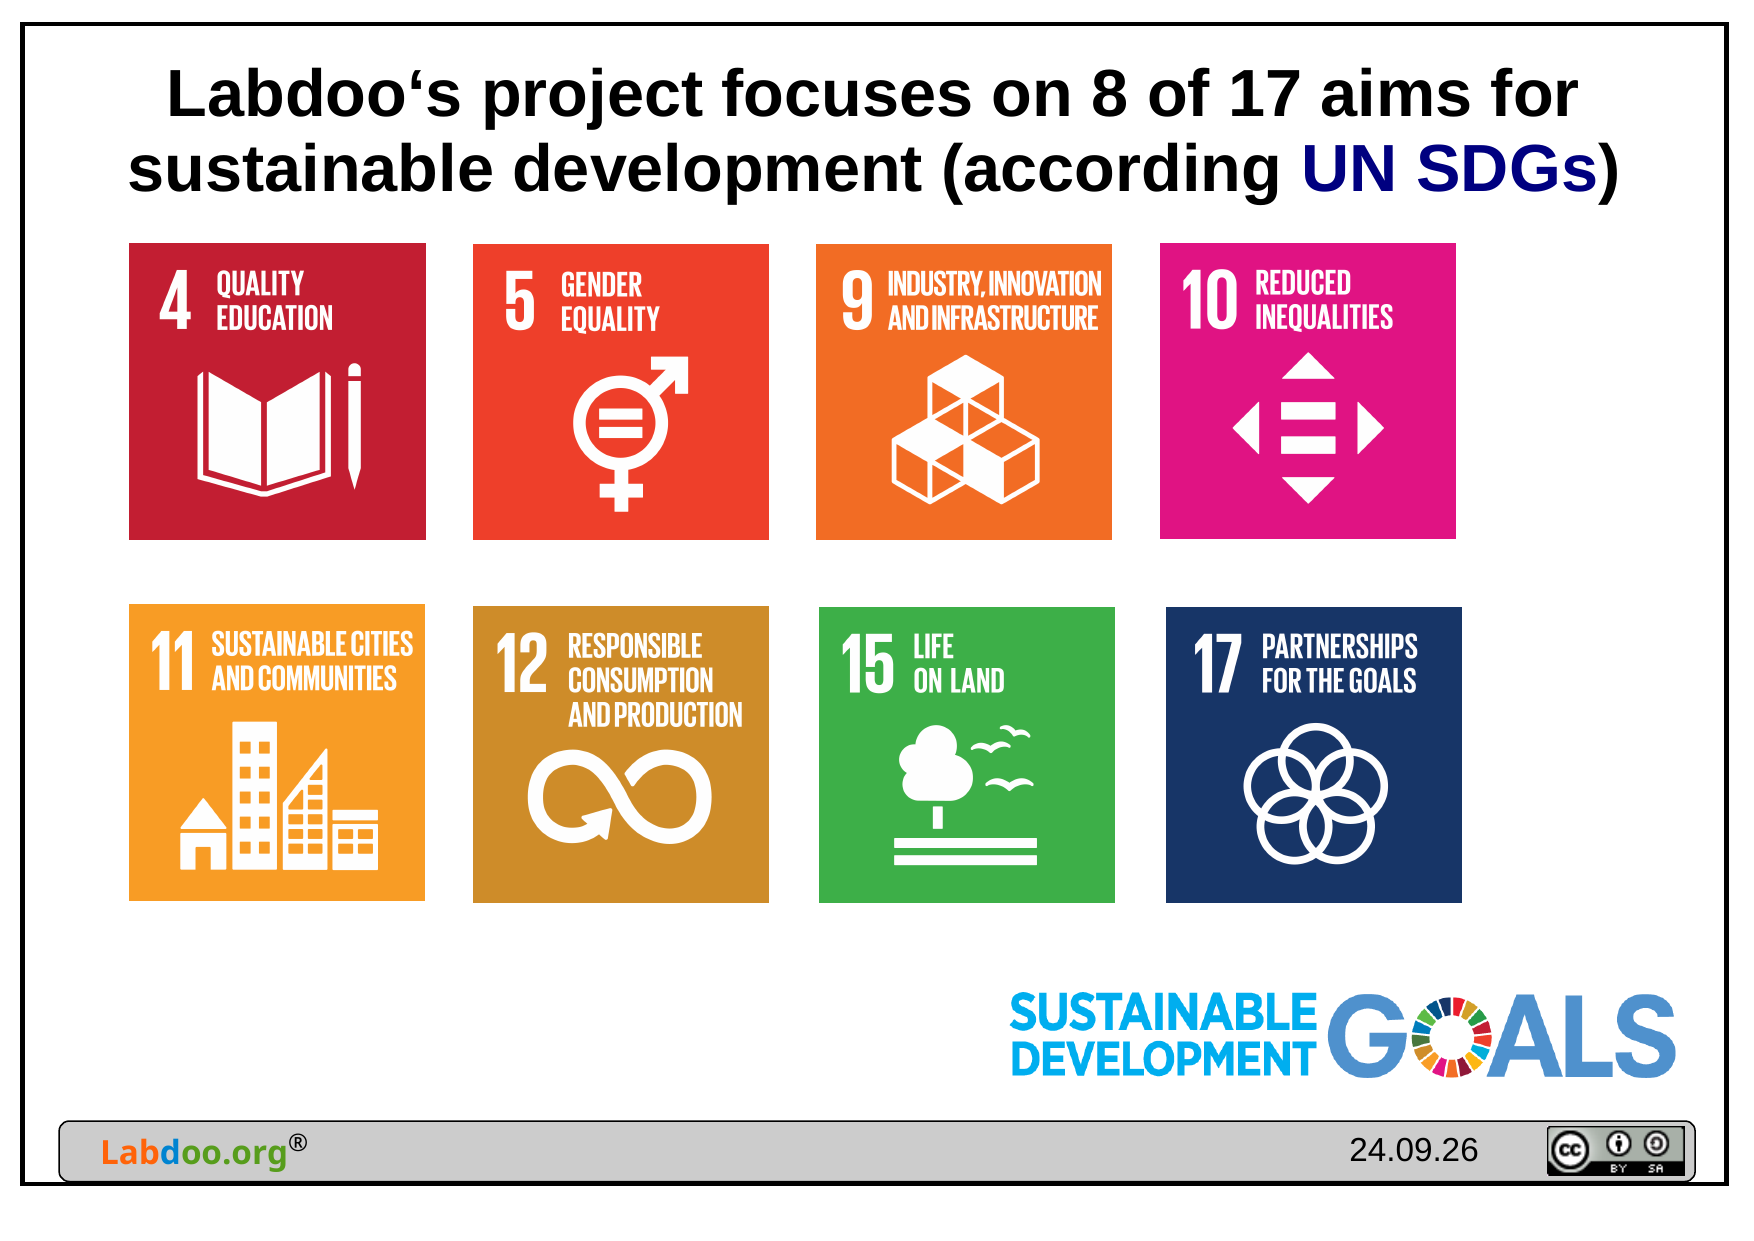

# Labdoo‘s project focuses on 8 of 17 aims for sustainable development (according UN SDGs)
Labdoo.org®